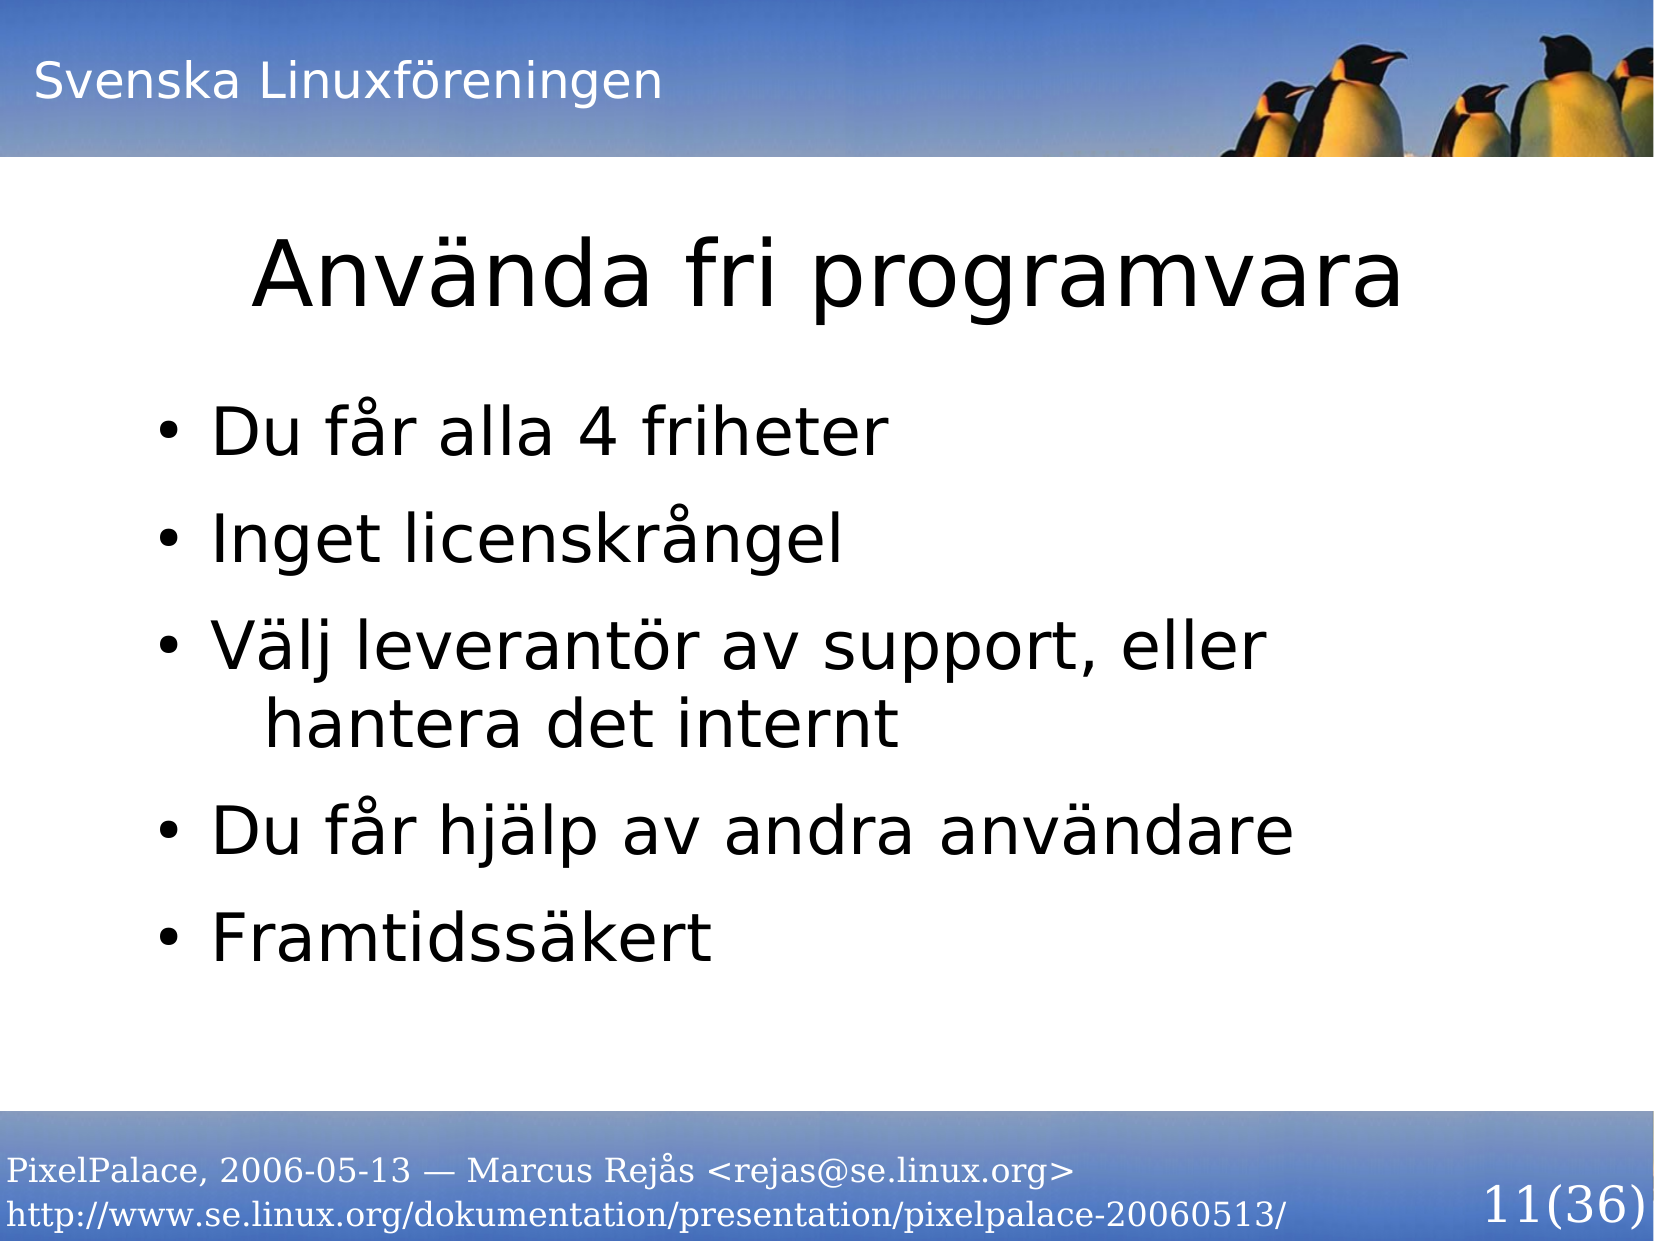

# Använda fri programvara
Du får alla 4 friheter
Inget licenskrångel
Välj leverantör av support, eller hantera det internt
Du får hjälp av andra användare
Framtidssäkert